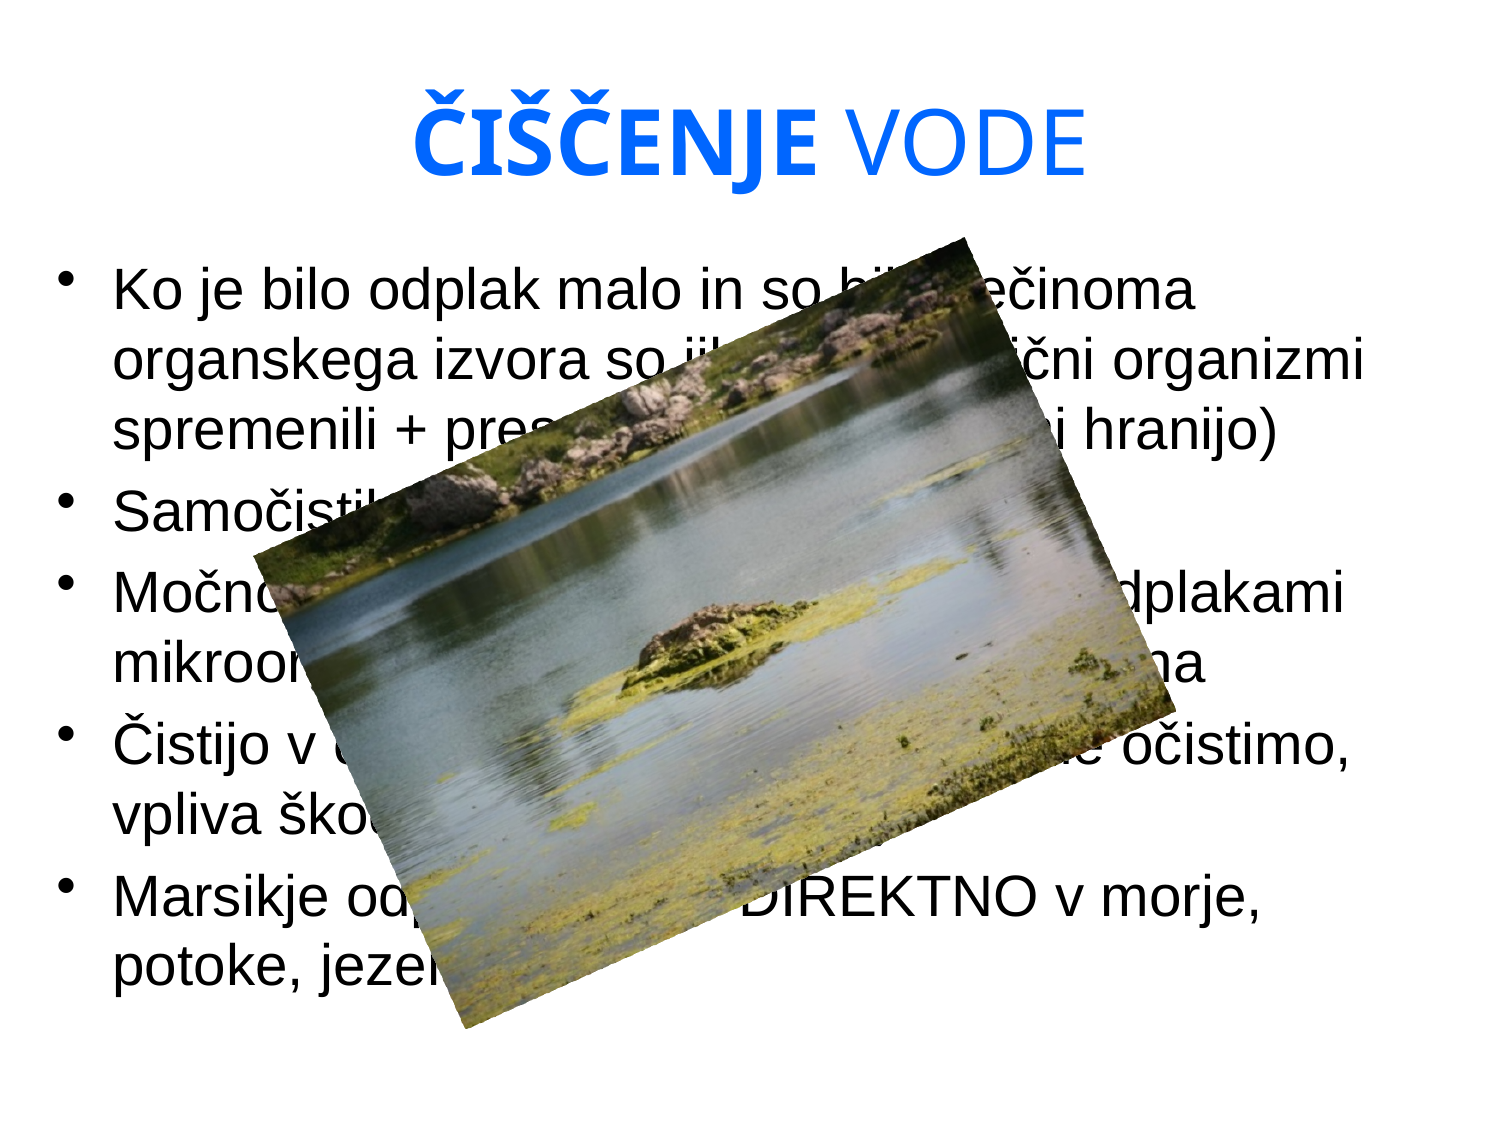

# ČIŠČENJE VODE
Ko je bilo odplak malo in so bile večinoma organskega izvora so jih lahko različni organizmi spremenili + presnovili (ker se z njimi hranijo)
Samočistilna sposobnost voda
Močno onesnažena voda z umetnimi odplakami mikroorganizme uniči, ostane onesnažena
Čistijo v čistilnih napravah (če vode ne očistimo, vpliva škodljivo na bitja v vodi)
Marsikje odplake tečejo DIREKTNO v morje, potoke, jezera,…